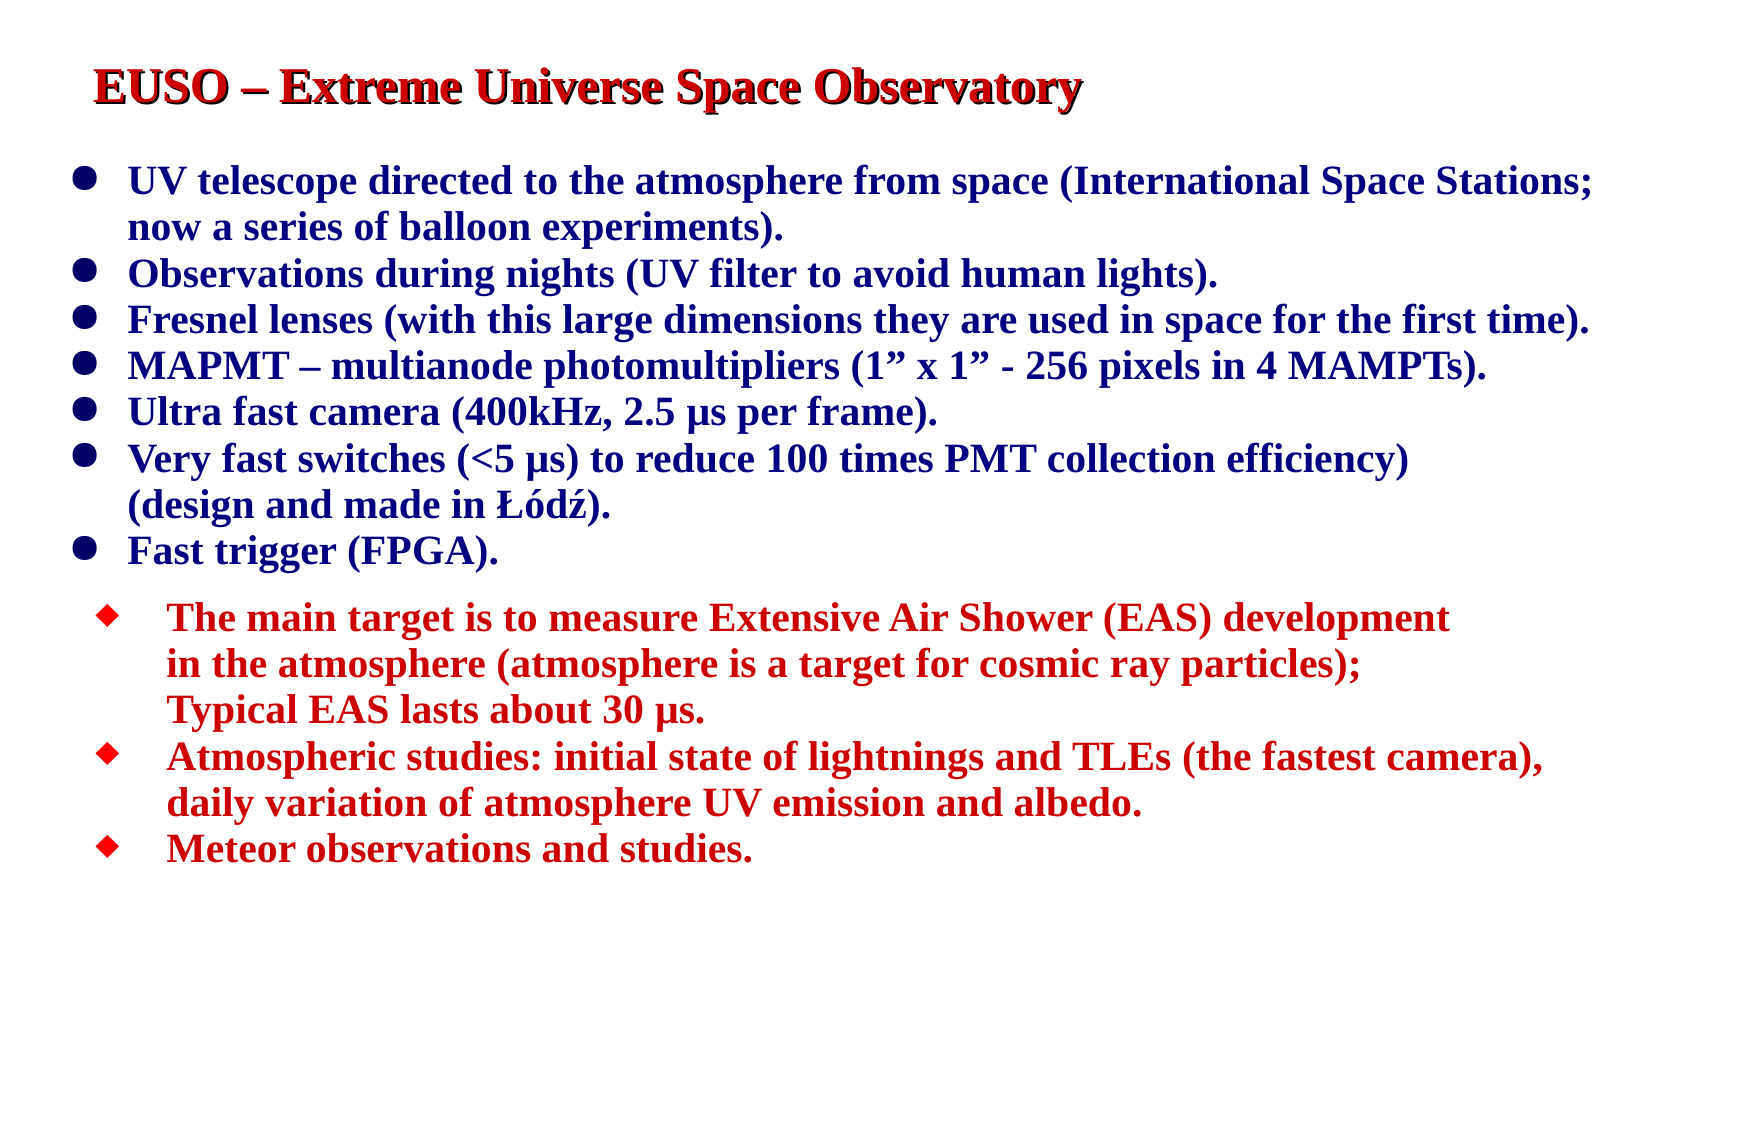

EUSO – Extreme Universe Space Observatory
UV telescope directed to the atmosphere from space (International Space Stations;
now a series of balloon experiments).
Observations during nights (UV filter to avoid human lights).
Fresnel lenses (with this large dimensions they are used in space for the first time).
MAPMT – multianode photomultipliers (1” x 1” - 256 pixels in 4 MAMPTs).
Ultra fast camera (400kHz, 2.5 μs per frame).
Very fast switches (<5 μs) to reduce 100 times PMT collection efficiency)
(design and made in Łódź).
Fast trigger (FPGA).
The main target is to measure Extensive Air Shower (EAS) development
in the atmosphere (atmosphere is a target for cosmic ray particles);
Typical EAS lasts about 30 μs.
Atmospheric studies: initial state of lightnings and TLEs (the fastest camera),
daily variation of atmosphere UV emission and albedo.
Meteor observations and studies.